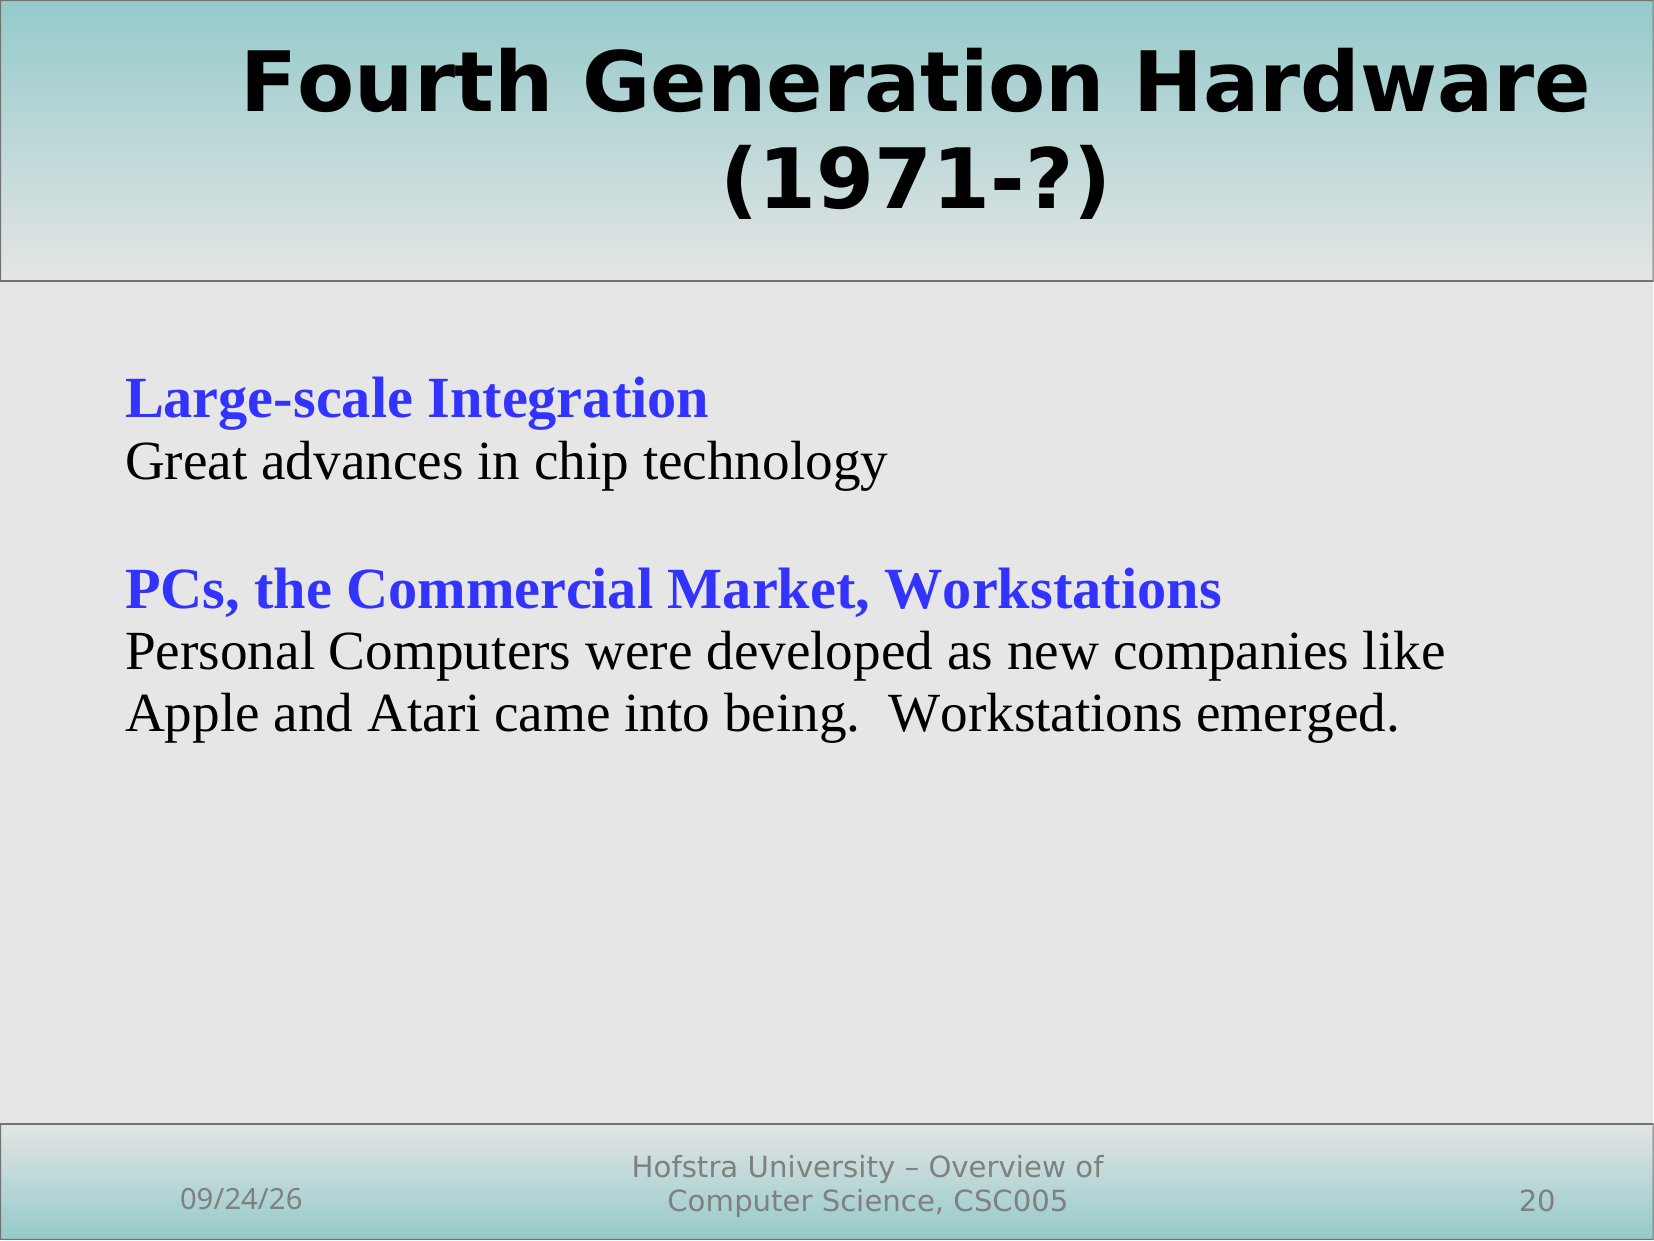

# Fourth Generation Hardware (1971-?)
Large-scale Integration
Great advances in chip technology
PCs, the Commercial Market, Workstations
Personal Computers were developed as new companies like Apple and Atari came into being. Workstations emerged.
20